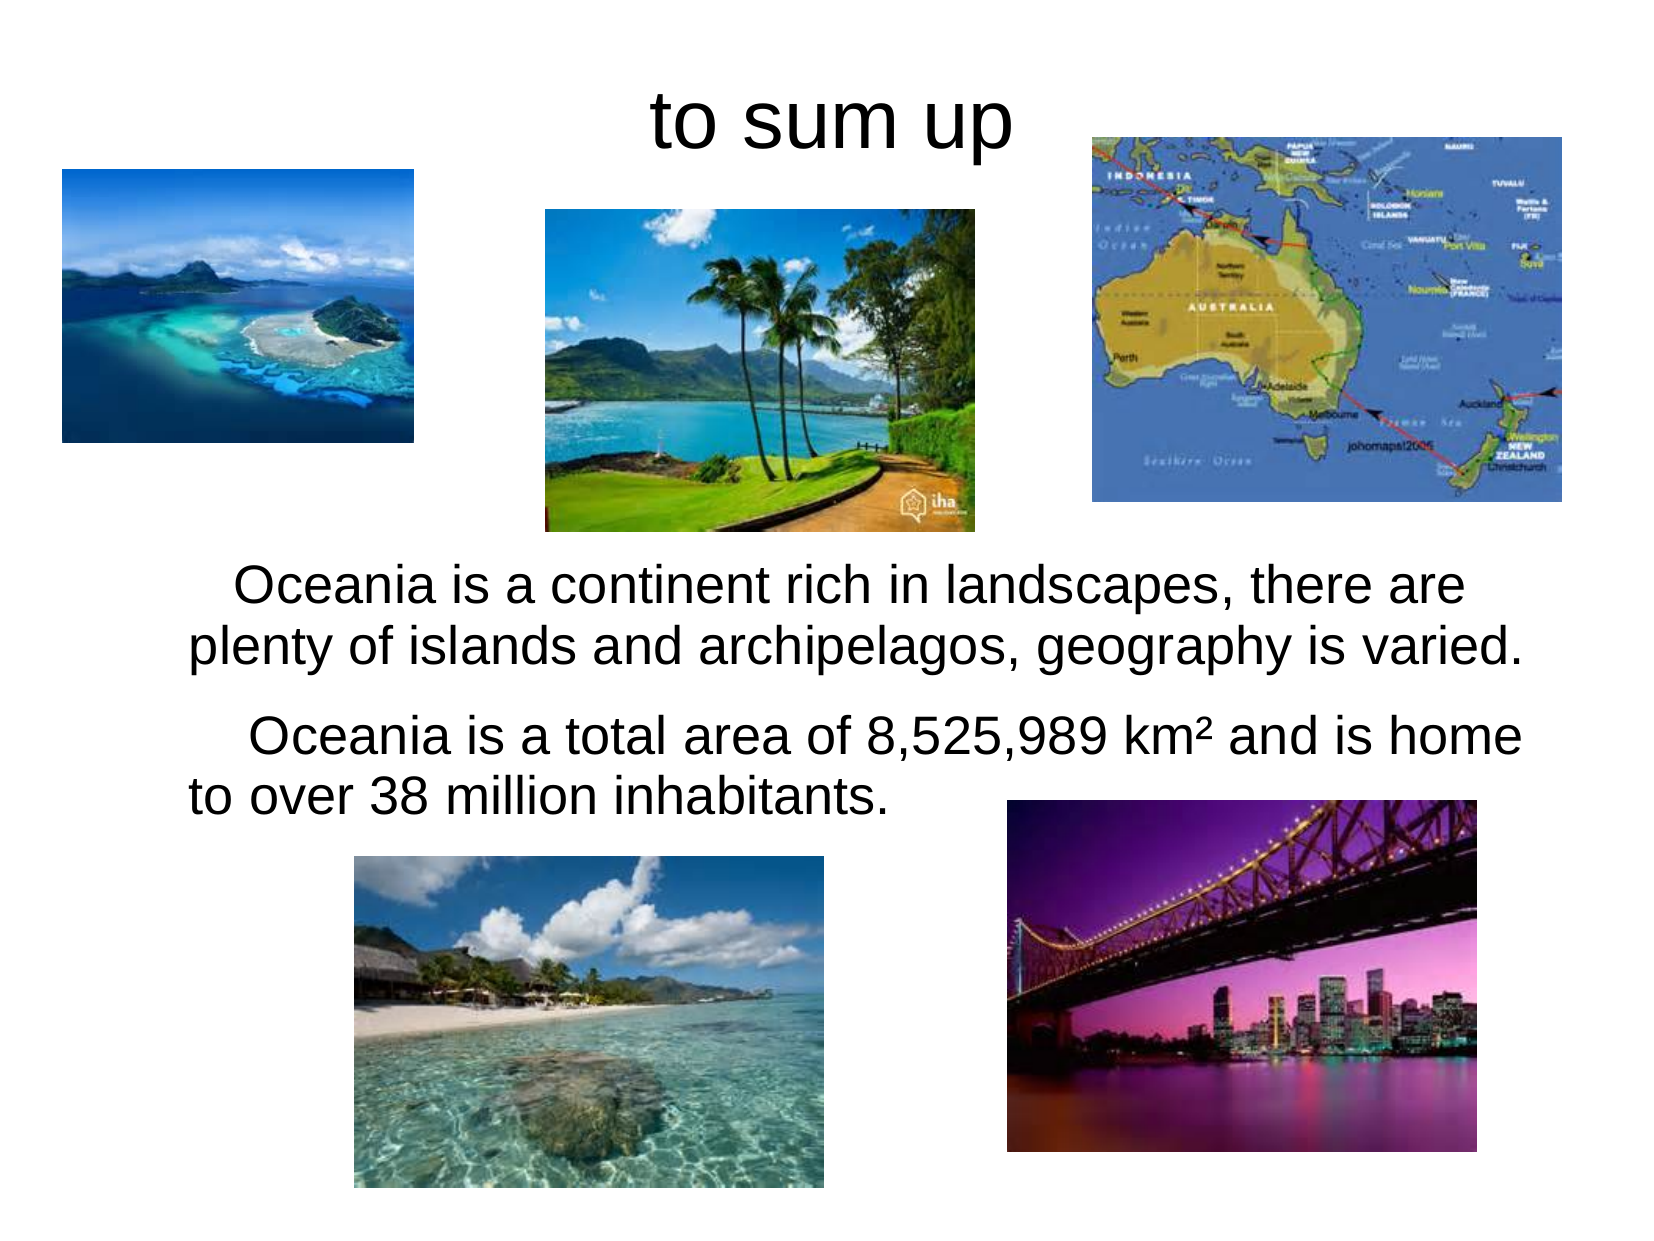

# to sum up
 Oceania is a continent rich in landscapes, there are plenty of islands and archipelagos, geography is varied.
 Oceania is a total area of 8,525,989 km² and is home to over 38 million inhabitants.